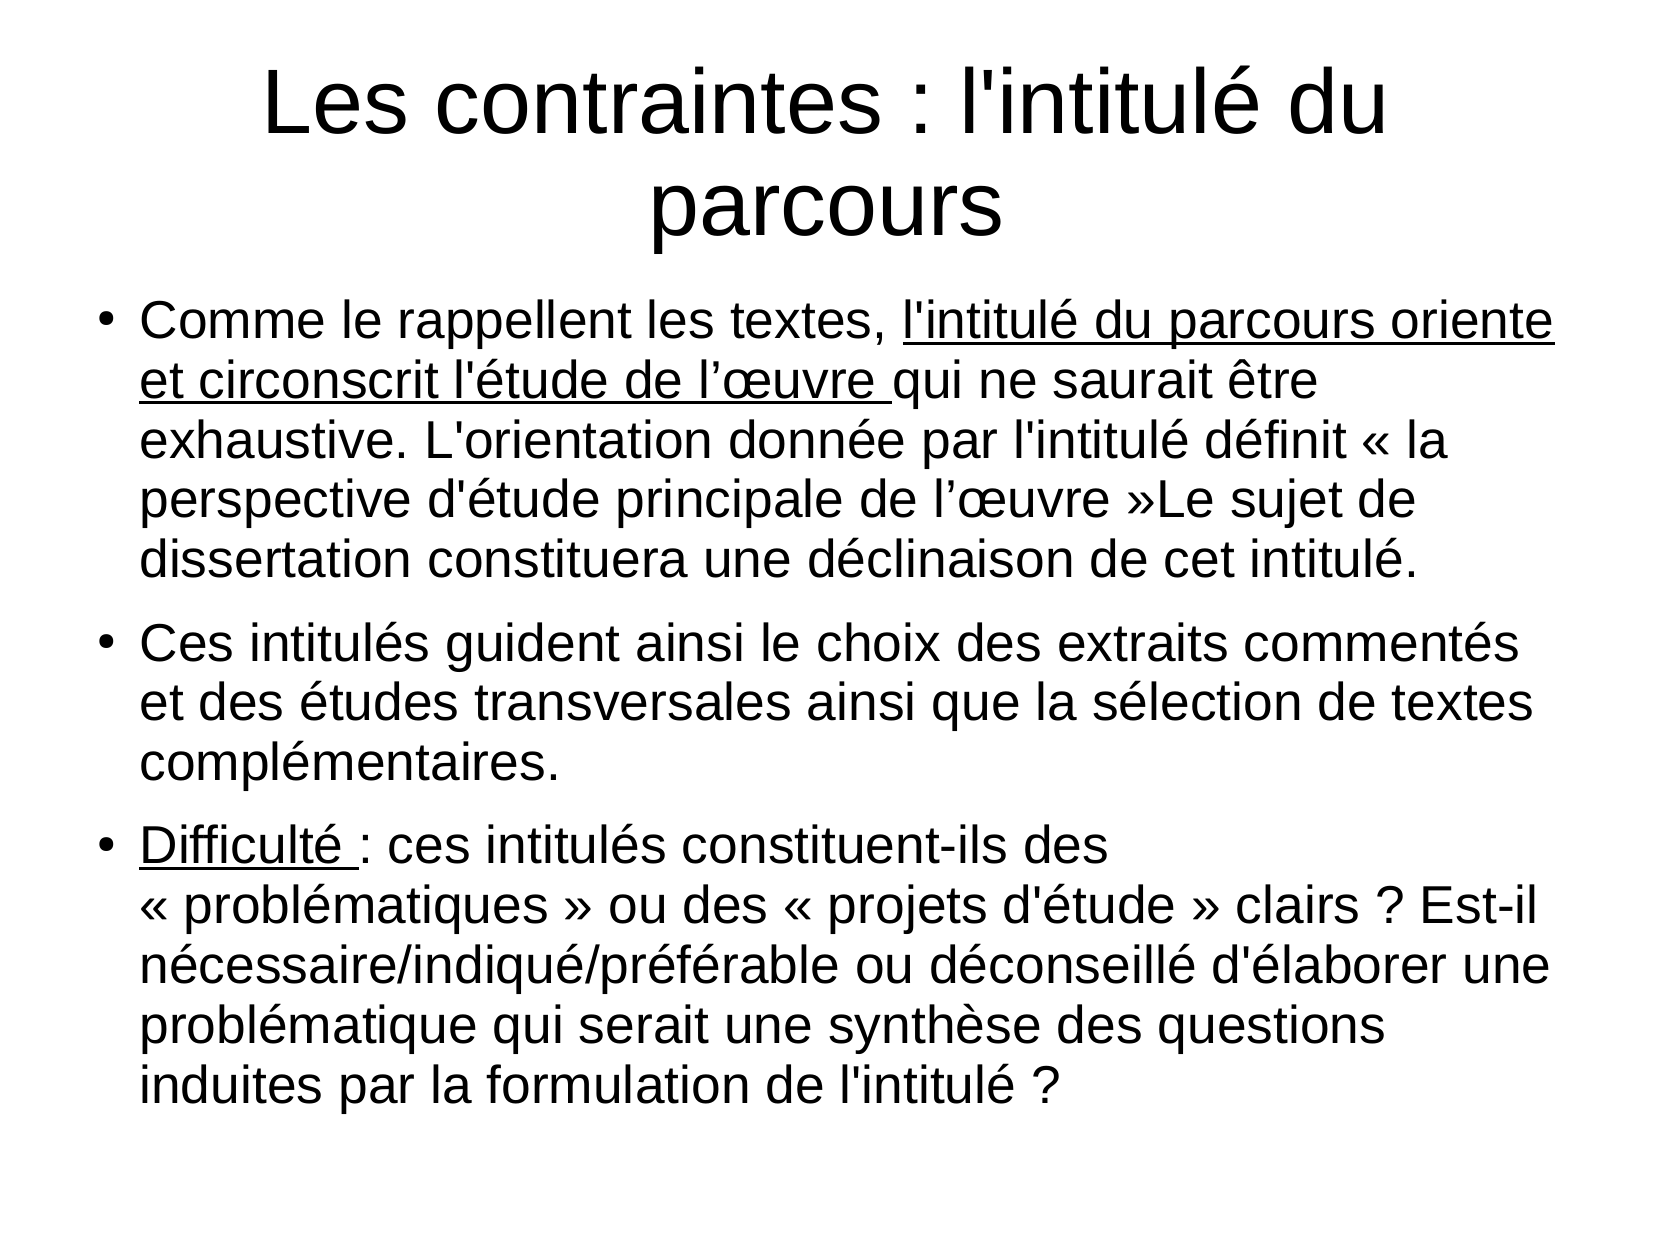

# Les contraintes : l'intitulé du parcours
Comme le rappellent les textes, l'intitulé du parcours oriente et circonscrit l'étude de l’œuvre qui ne saurait être exhaustive. L'orientation donnée par l'intitulé définit « la perspective d'étude principale de l’œuvre »Le sujet de dissertation constituera une déclinaison de cet intitulé.
Ces intitulés guident ainsi le choix des extraits commentés et des études transversales ainsi que la sélection de textes complémentaires.
Difficulté : ces intitulés constituent-ils des « problématiques » ou des « projets d'étude » clairs ? Est-il nécessaire/indiqué/préférable ou déconseillé d'élaborer une problématique qui serait une synthèse des questions induites par la formulation de l'intitulé ?